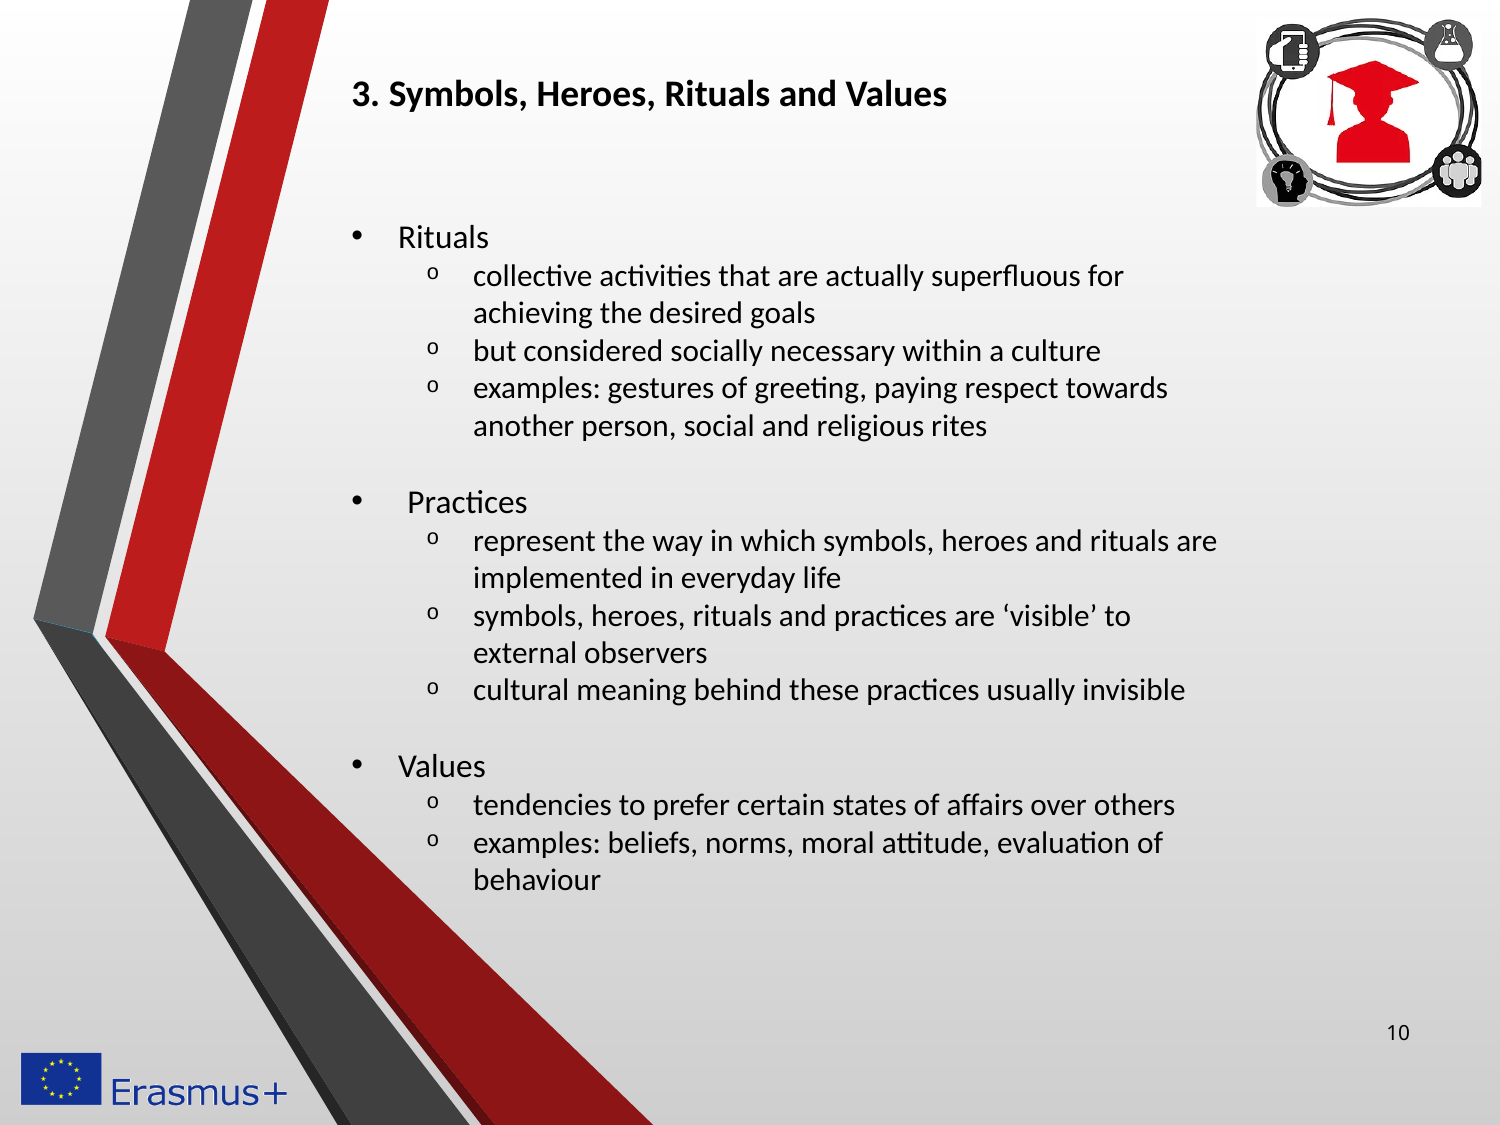

3. Symbols, Heroes, Rituals and Values
Rituals
collective activities that are actually superfluous for achieving the desired goals
but considered socially necessary within a culture
examples: gestures of greeting, paying respect towards another person, social and religious rites
Practices
represent the way in which symbols, heroes and rituals are implemented in everyday life
symbols, heroes, rituals and practices are ‘visible’ to external observers
cultural meaning behind these practices usually invisible
Values
tendencies to prefer certain states of affairs over others
examples: beliefs, norms, moral attitude, evaluation of behaviour